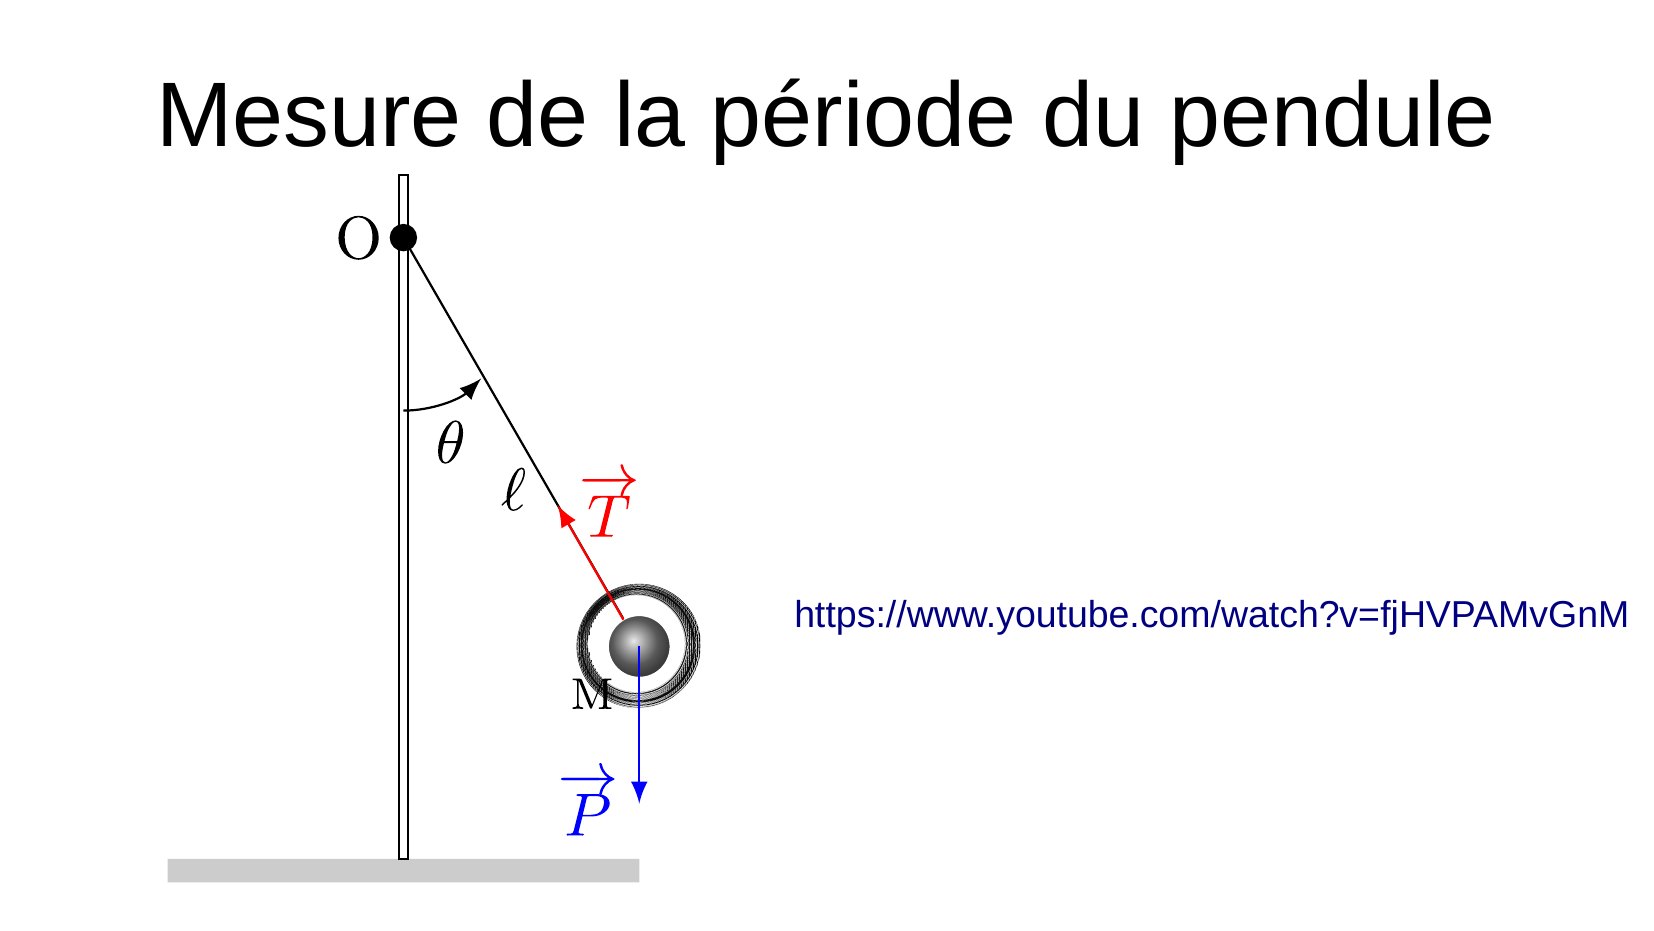

# Mesure de la période du pendule
https://www.youtube.com/watch?v=fjHVPAMvGnM